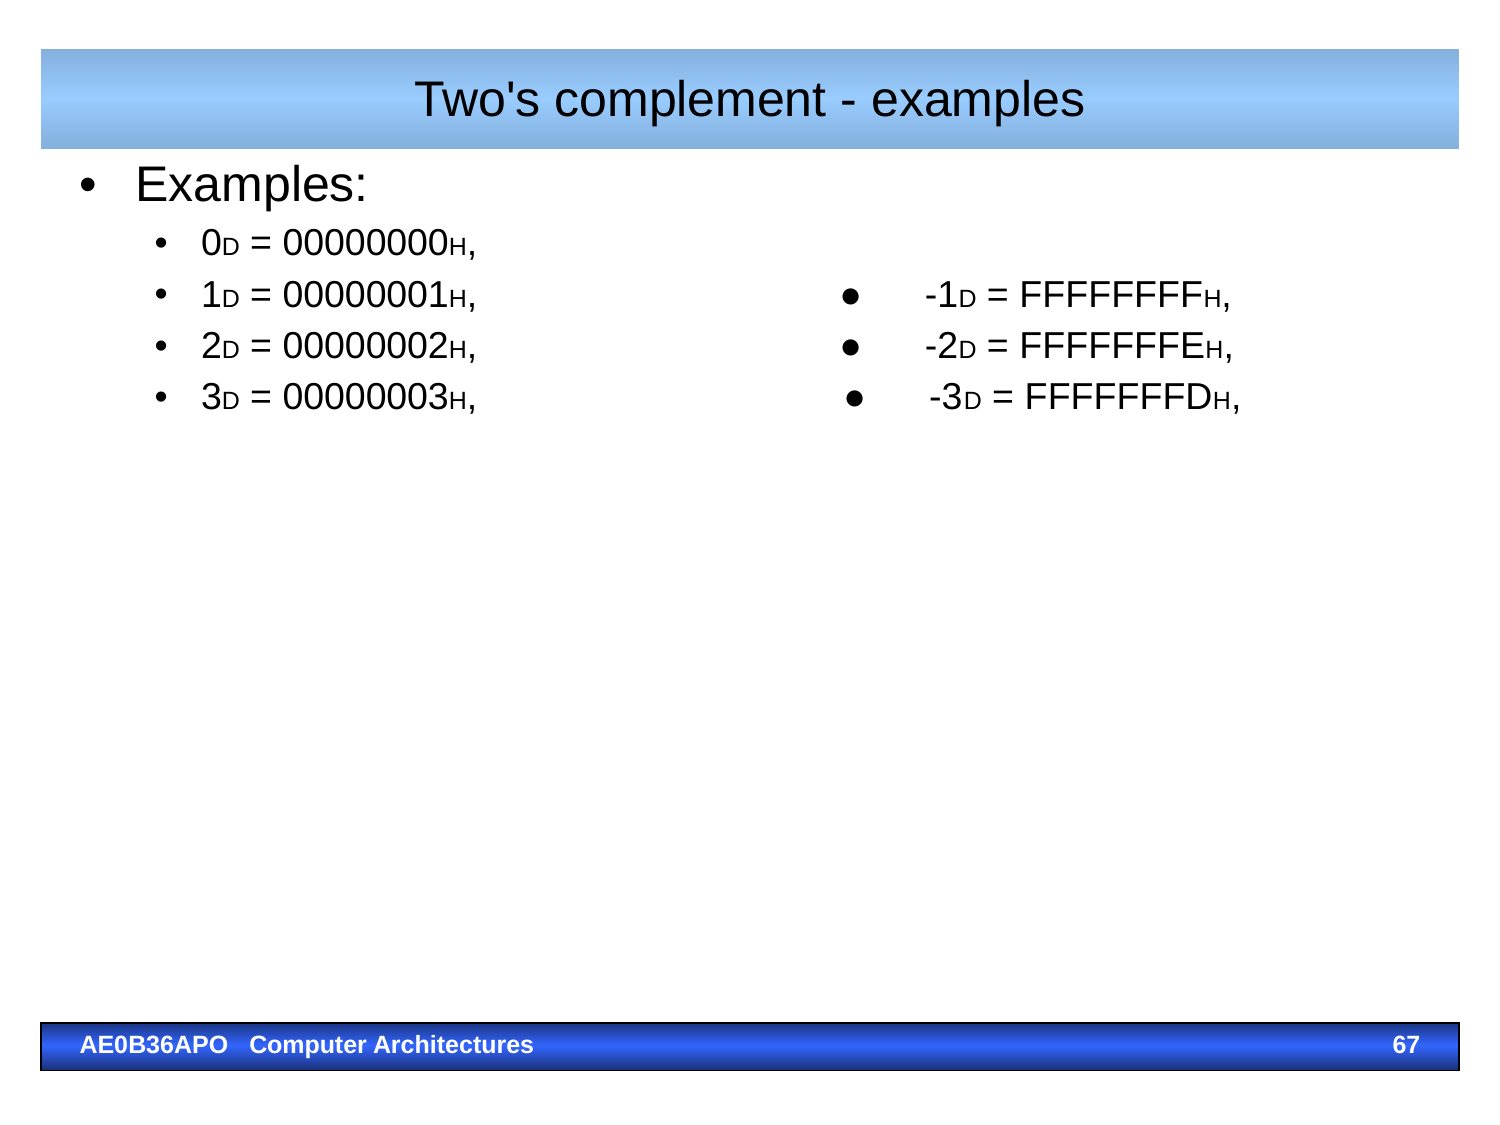

Two's complement - examples
Examples:
0D = 00000000H,
1D = 00000001H,			 ● -1D = FFFFFFFFH,
2D = 00000002H,			 ● -2D = FFFFFFFEH,
3D = 00000003H, ● -3D = FFFFFFFDH,
AE0B36APO Computer Architectures